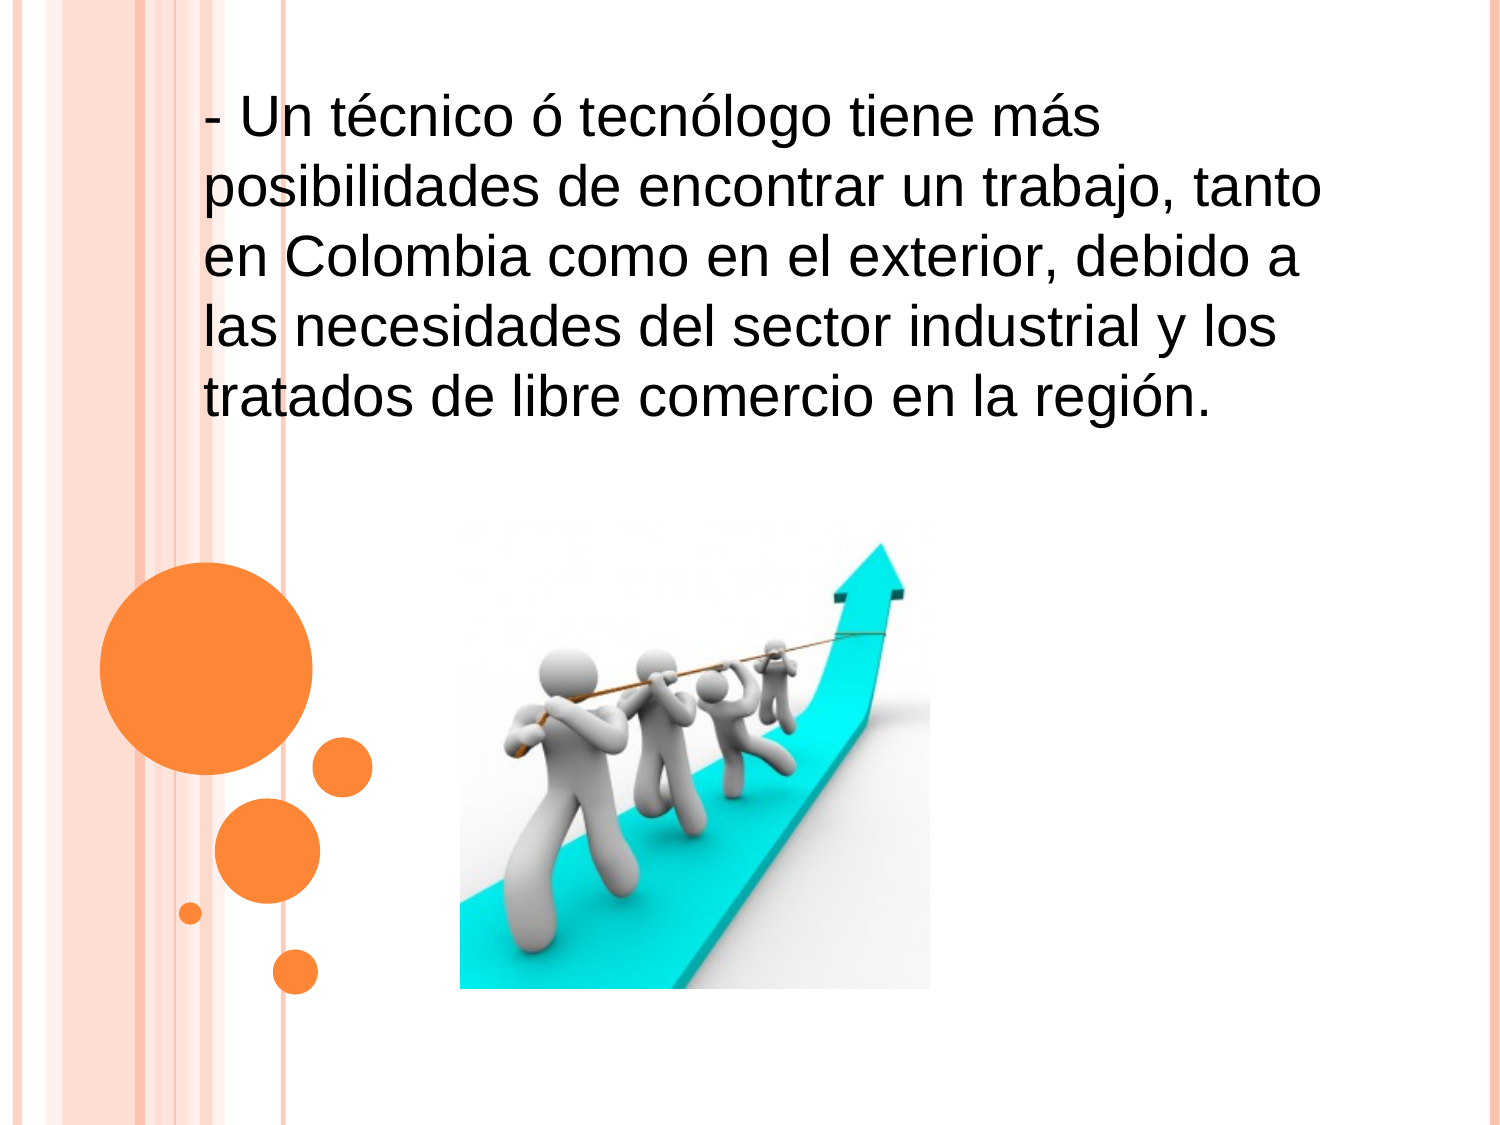

- Un técnico ó tecnólogo tiene más posibilidades de encontrar un trabajo, tanto en Colombia como en el exterior, debido a las necesidades del sector industrial y los tratados de libre comercio en la región.